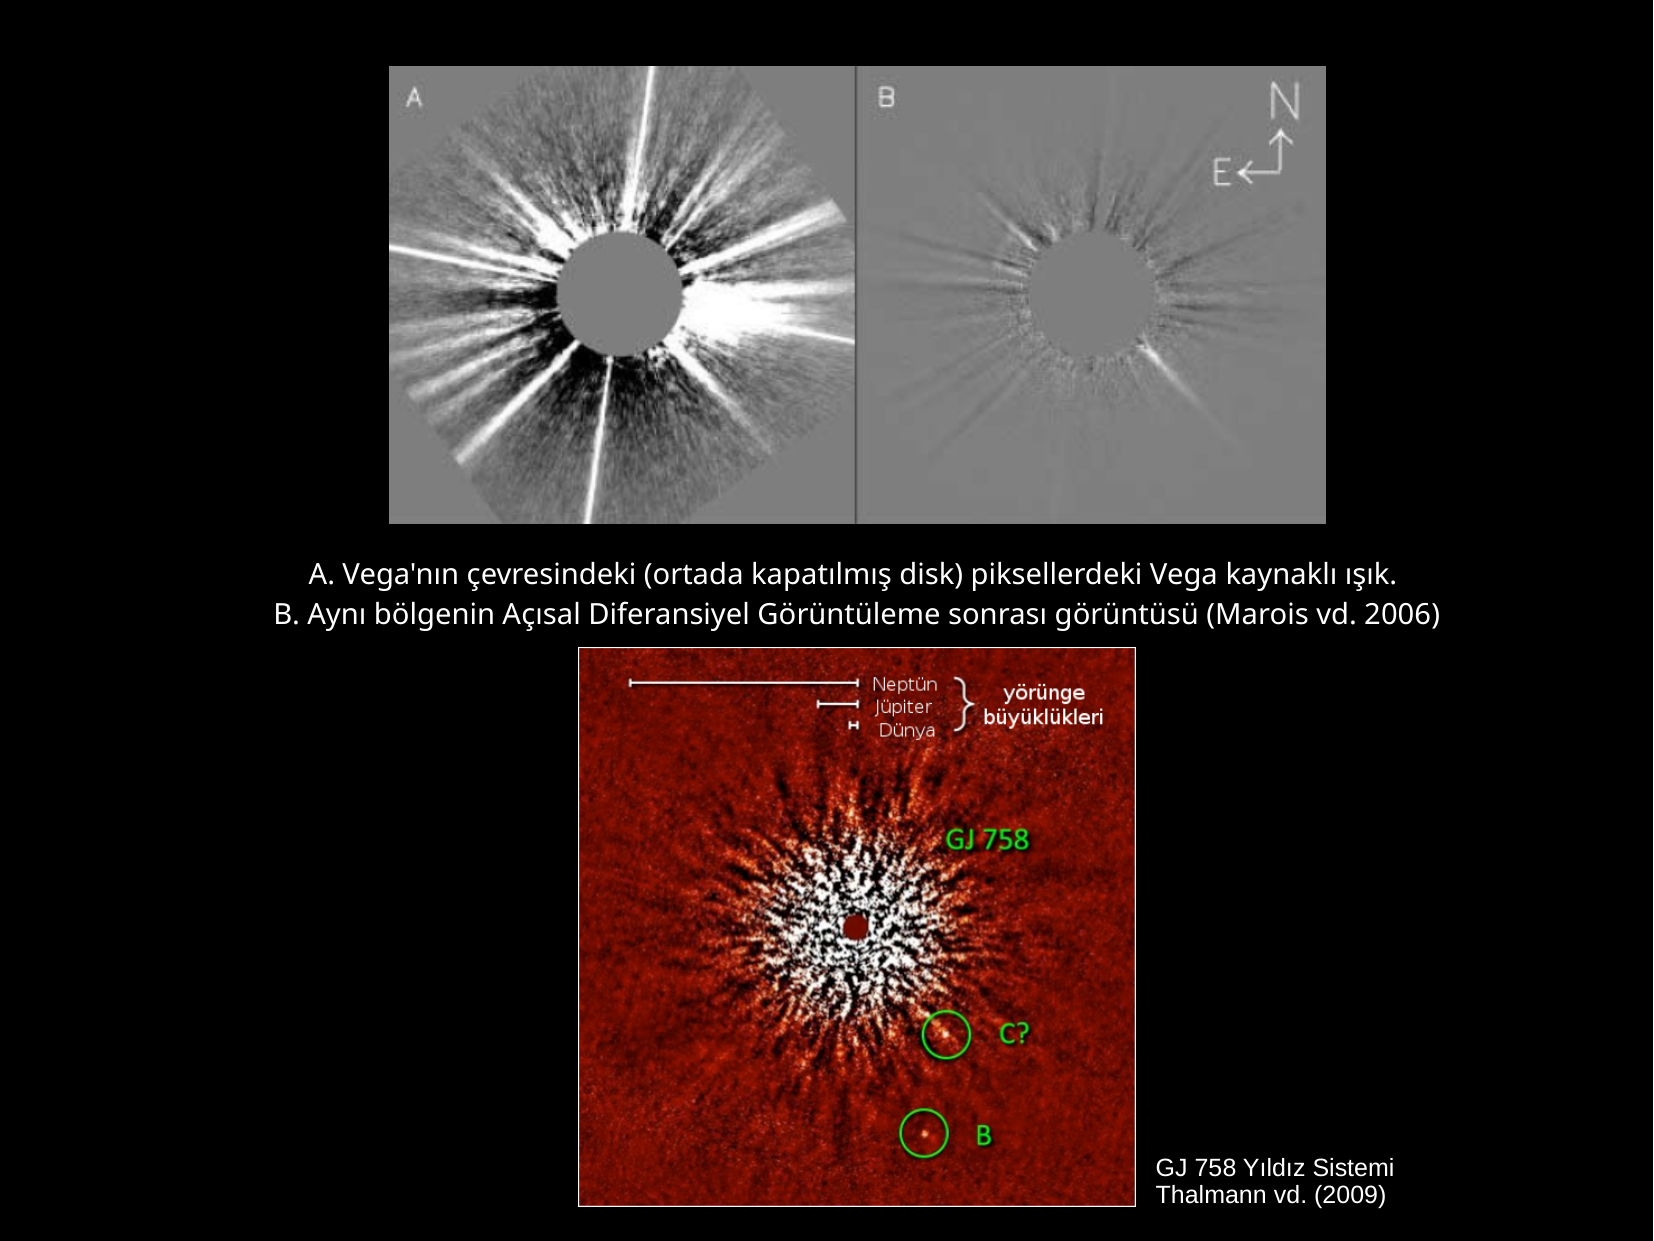

A. Vega'nın çevresindeki (ortada kapatılmış disk) piksellerdeki Vega kaynaklı ışık.
B. Aynı bölgenin Açısal Diferansiyel Görüntüleme sonrası görüntüsü (Marois vd. 2006)
GJ 758 Yıldız Sistemi
Thalmann vd. (2009)